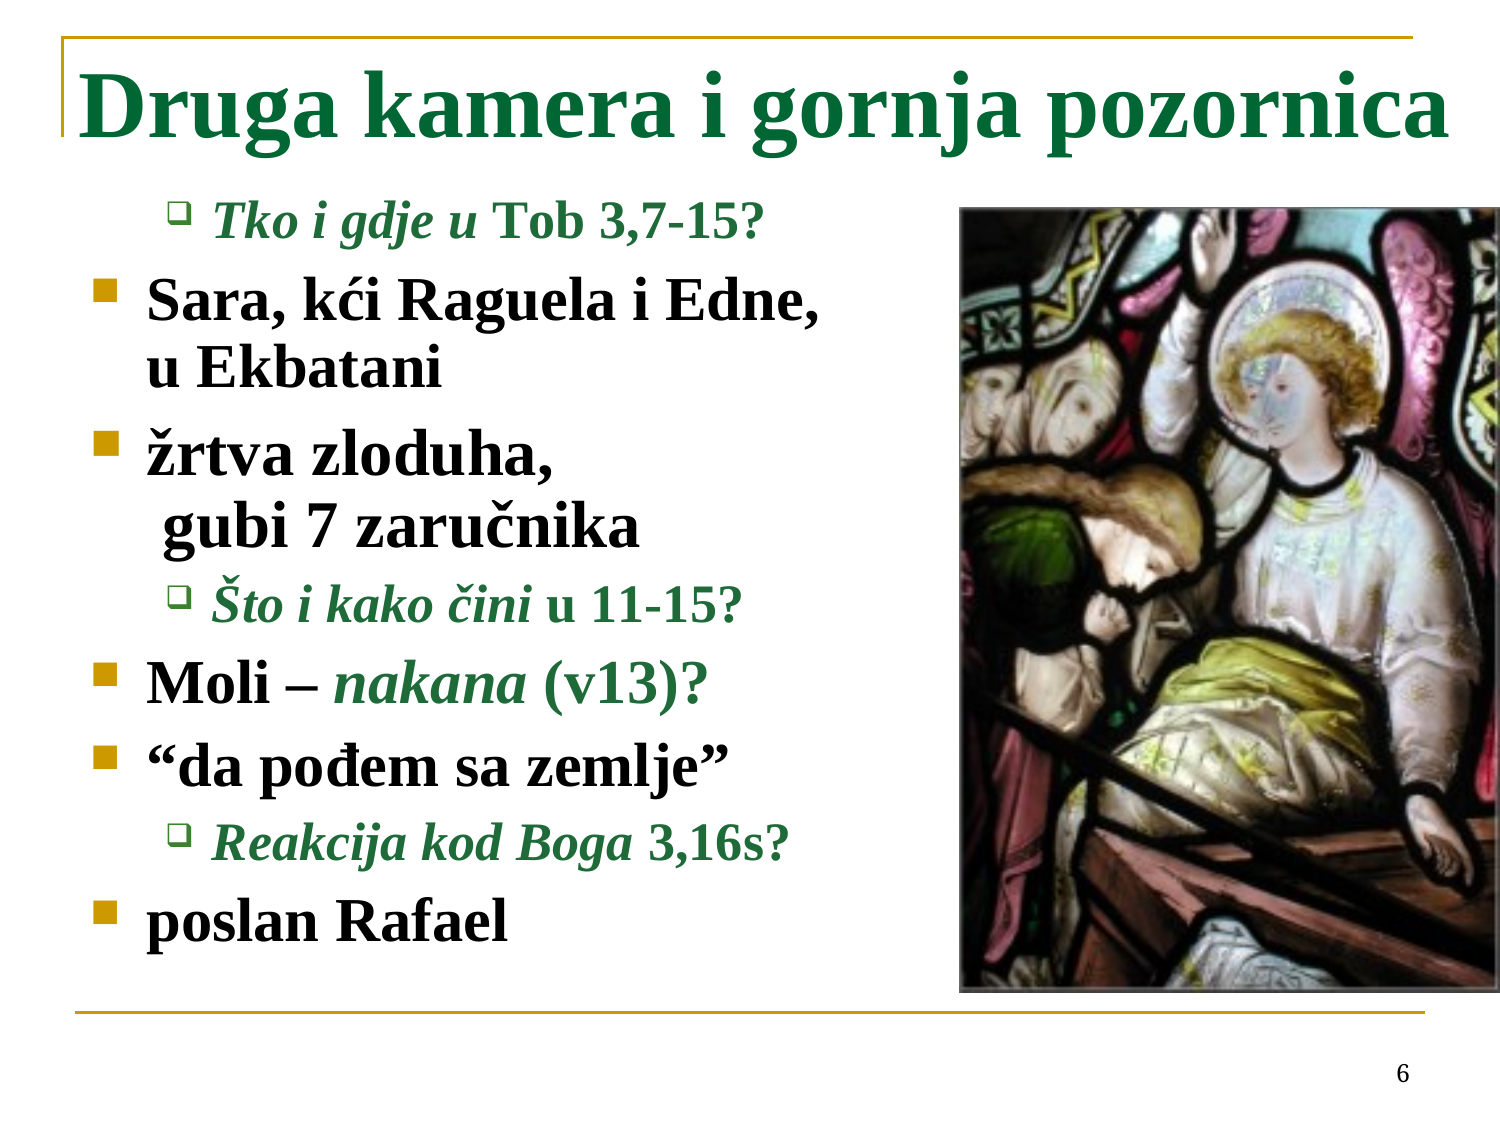

# Druga kamera i gornja pozornica
Tko i gdje u Tob 3,7-15?
Sara, kći Raguela i Edne,
u Ekbatani
žrtva zloduha,
 gubi 7 zaručnika
Što i kako čini u 11-15?
Moli – nakana (v13)?
“da pođem sa zemlje”
Reakcija kod Boga 3,16s?
poslan Rafael